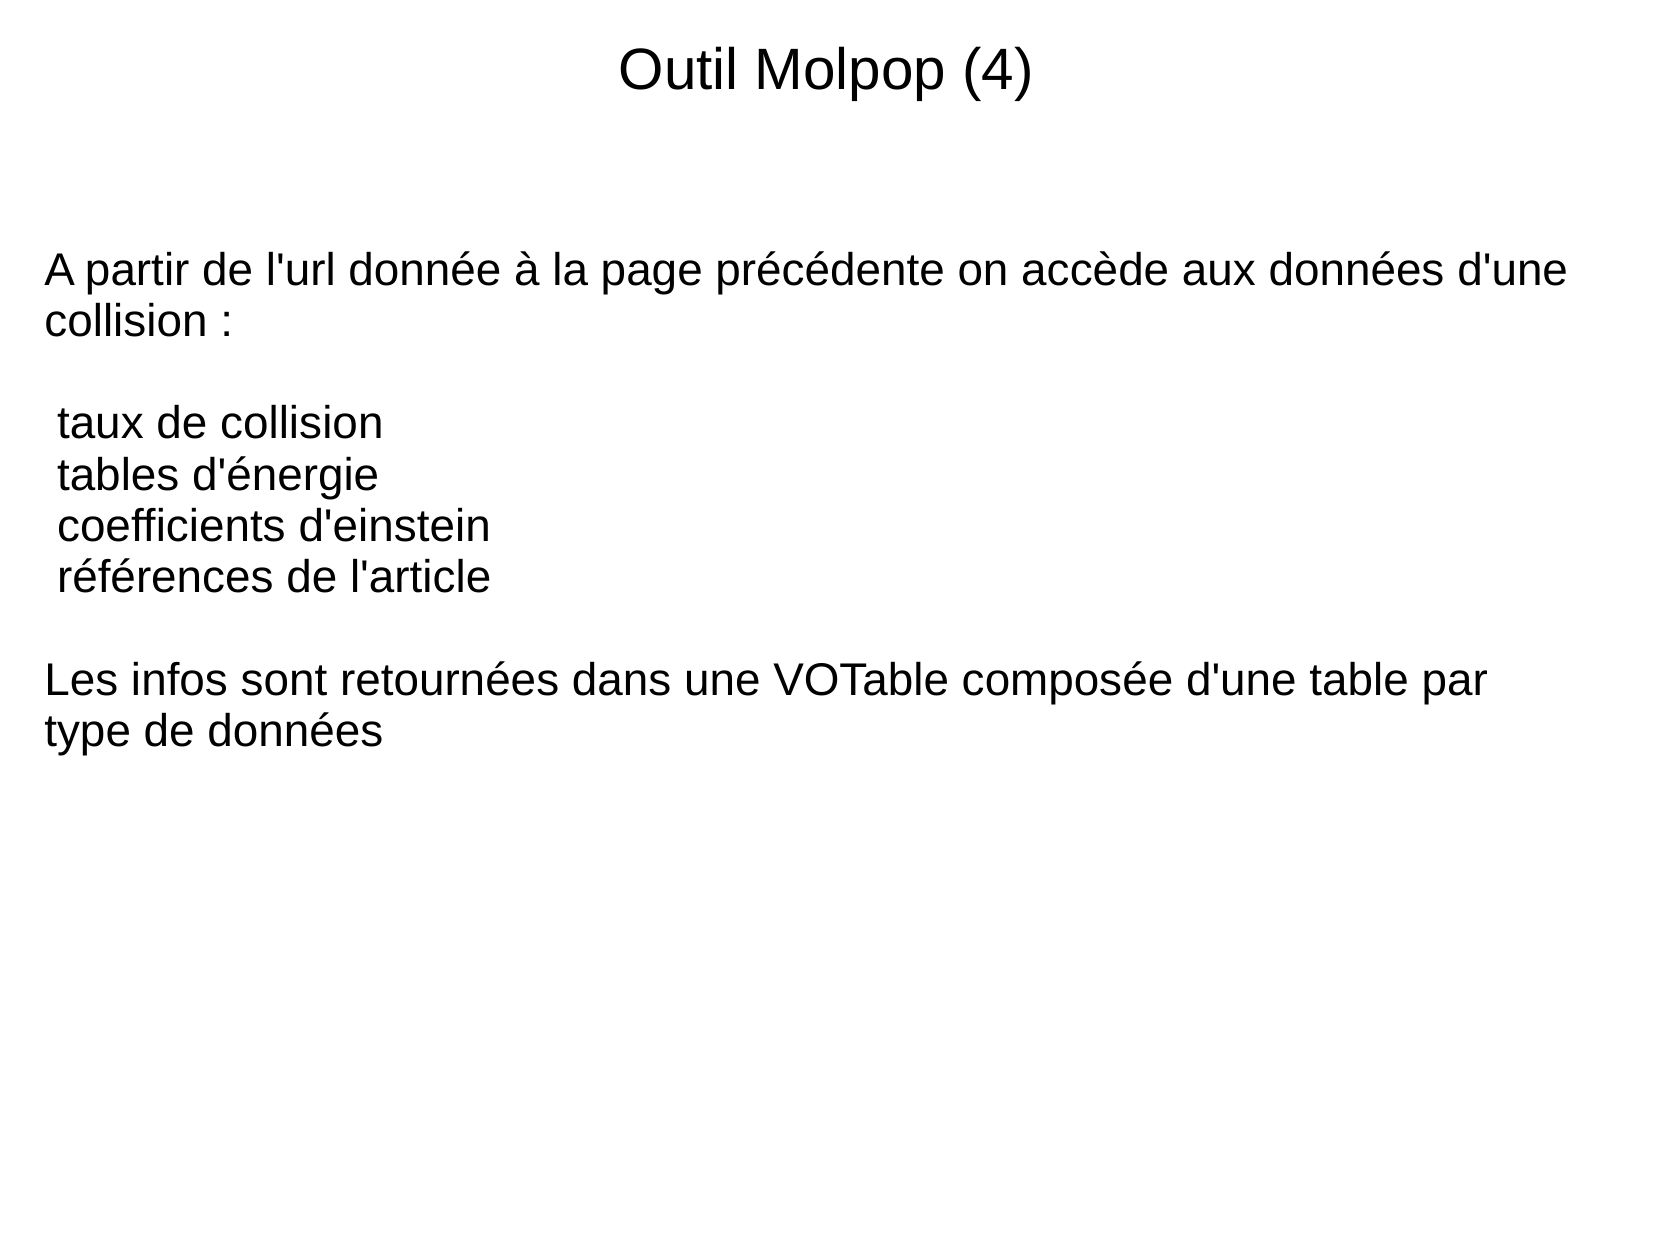

Outil Molpop (4)
A partir de l'url donnée à la page précédente on accède aux données d'une collision :
 taux de collision
 tables d'énergie
 coefficients d'einstein
 références de l'article
Les infos sont retournées dans une VOTable composée d'une table par type de données